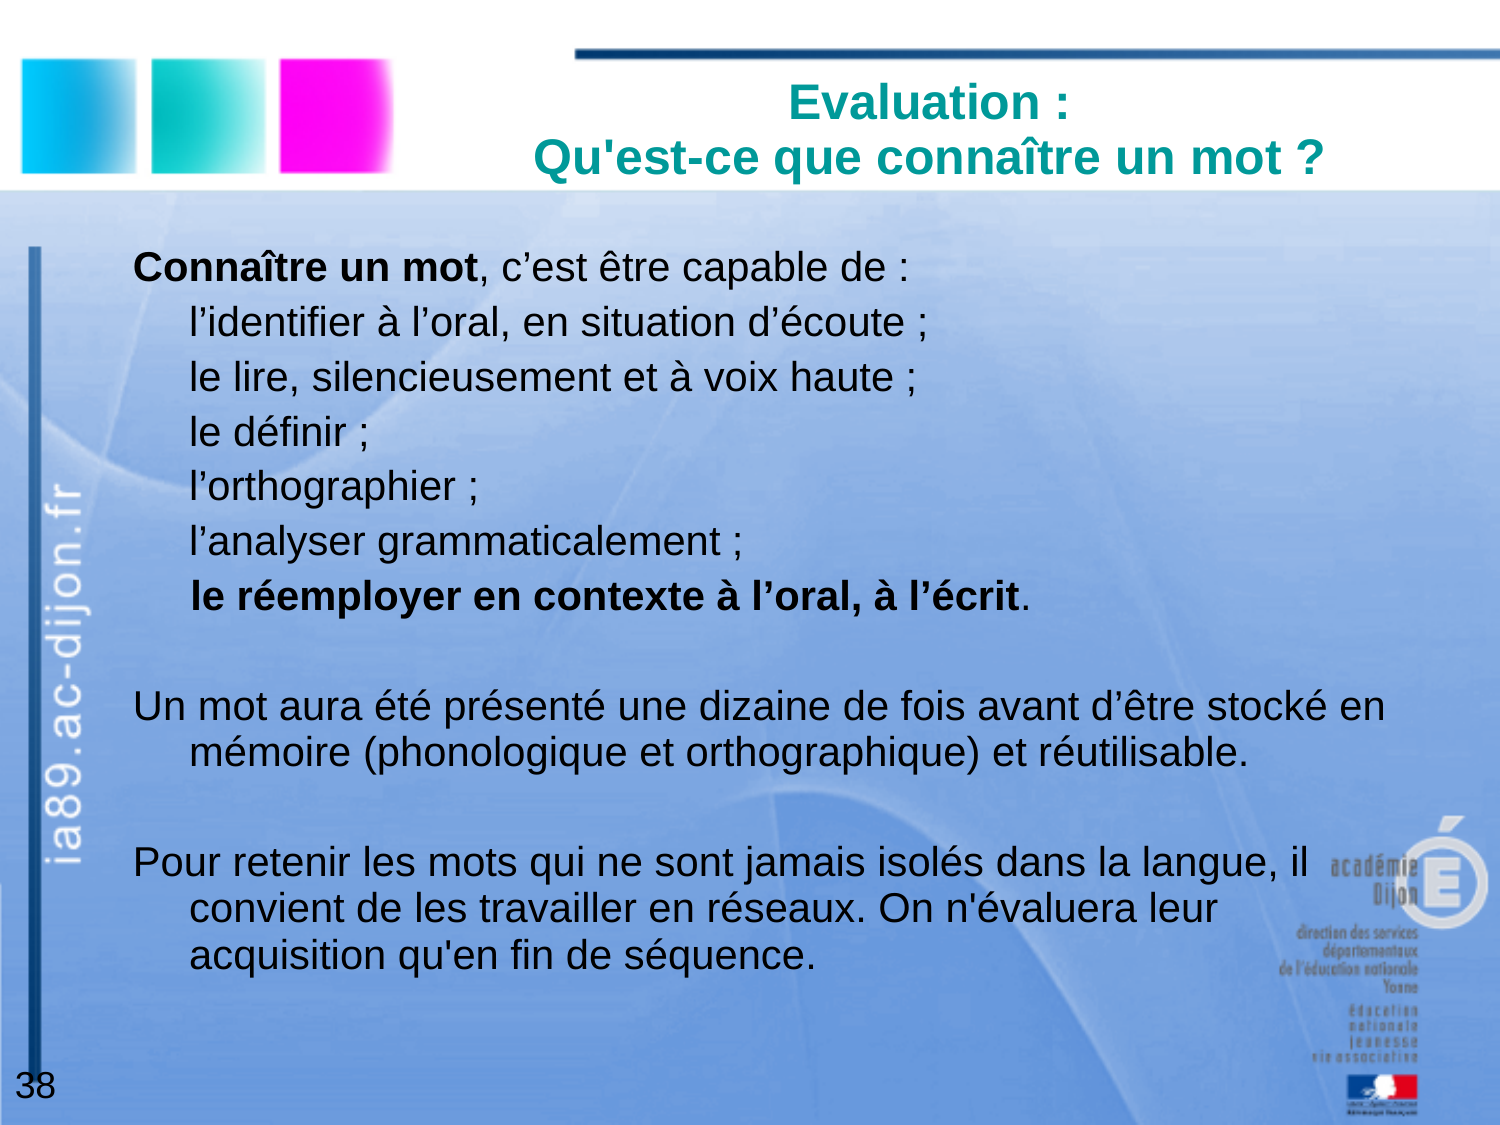

# Evaluation : Qu'est-ce que connaître un mot ?
Connaître un mot, c’est être capable de :
 	l’identifier à l’oral, en situation d’écoute ;
	le lire, silencieusement et à voix haute ;
	le définir ;
	l’orthographier ;
	l’analyser grammaticalement ;
 le réemployer en contexte à l’oral, à l’écrit.
Un mot aura été présenté une dizaine de fois avant d’être stocké en mémoire (phonologique et orthographique) et réutilisable.
Pour retenir les mots qui ne sont jamais isolés dans la langue, il convient de les travailler en réseaux. On n'évaluera leur acquisition qu'en fin de séquence.